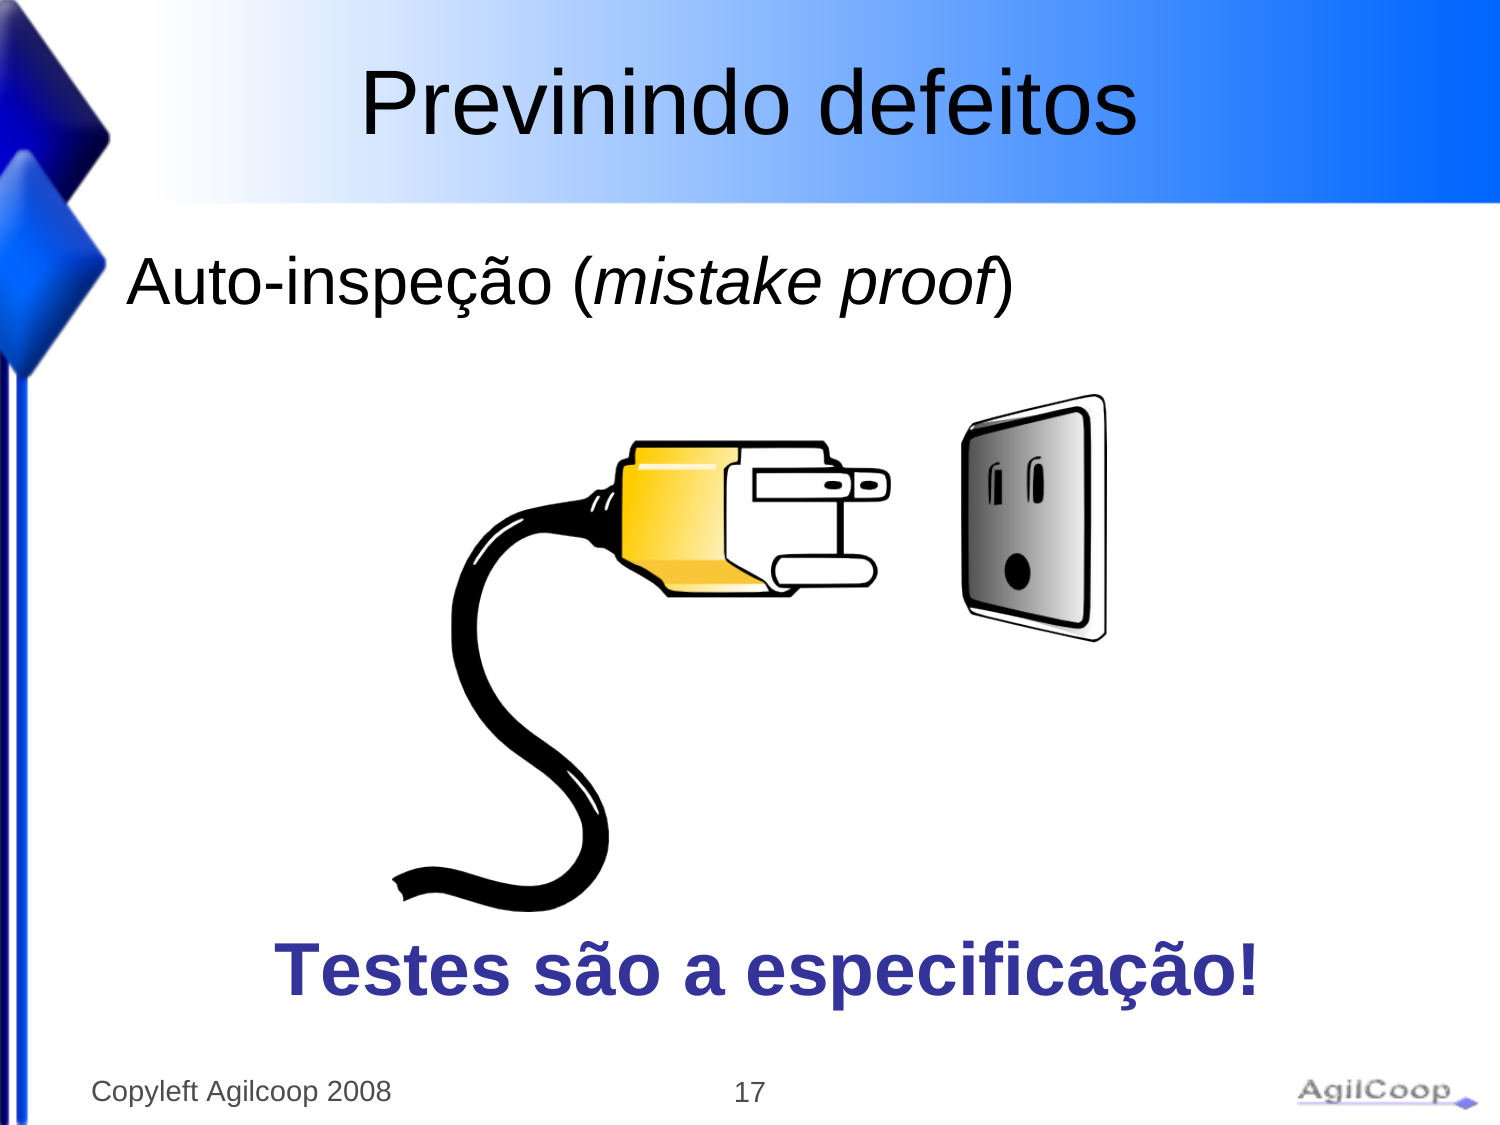

# Previnindo defeitos
Auto-inspeção (mistake proof)
Testes são a especificação!
17